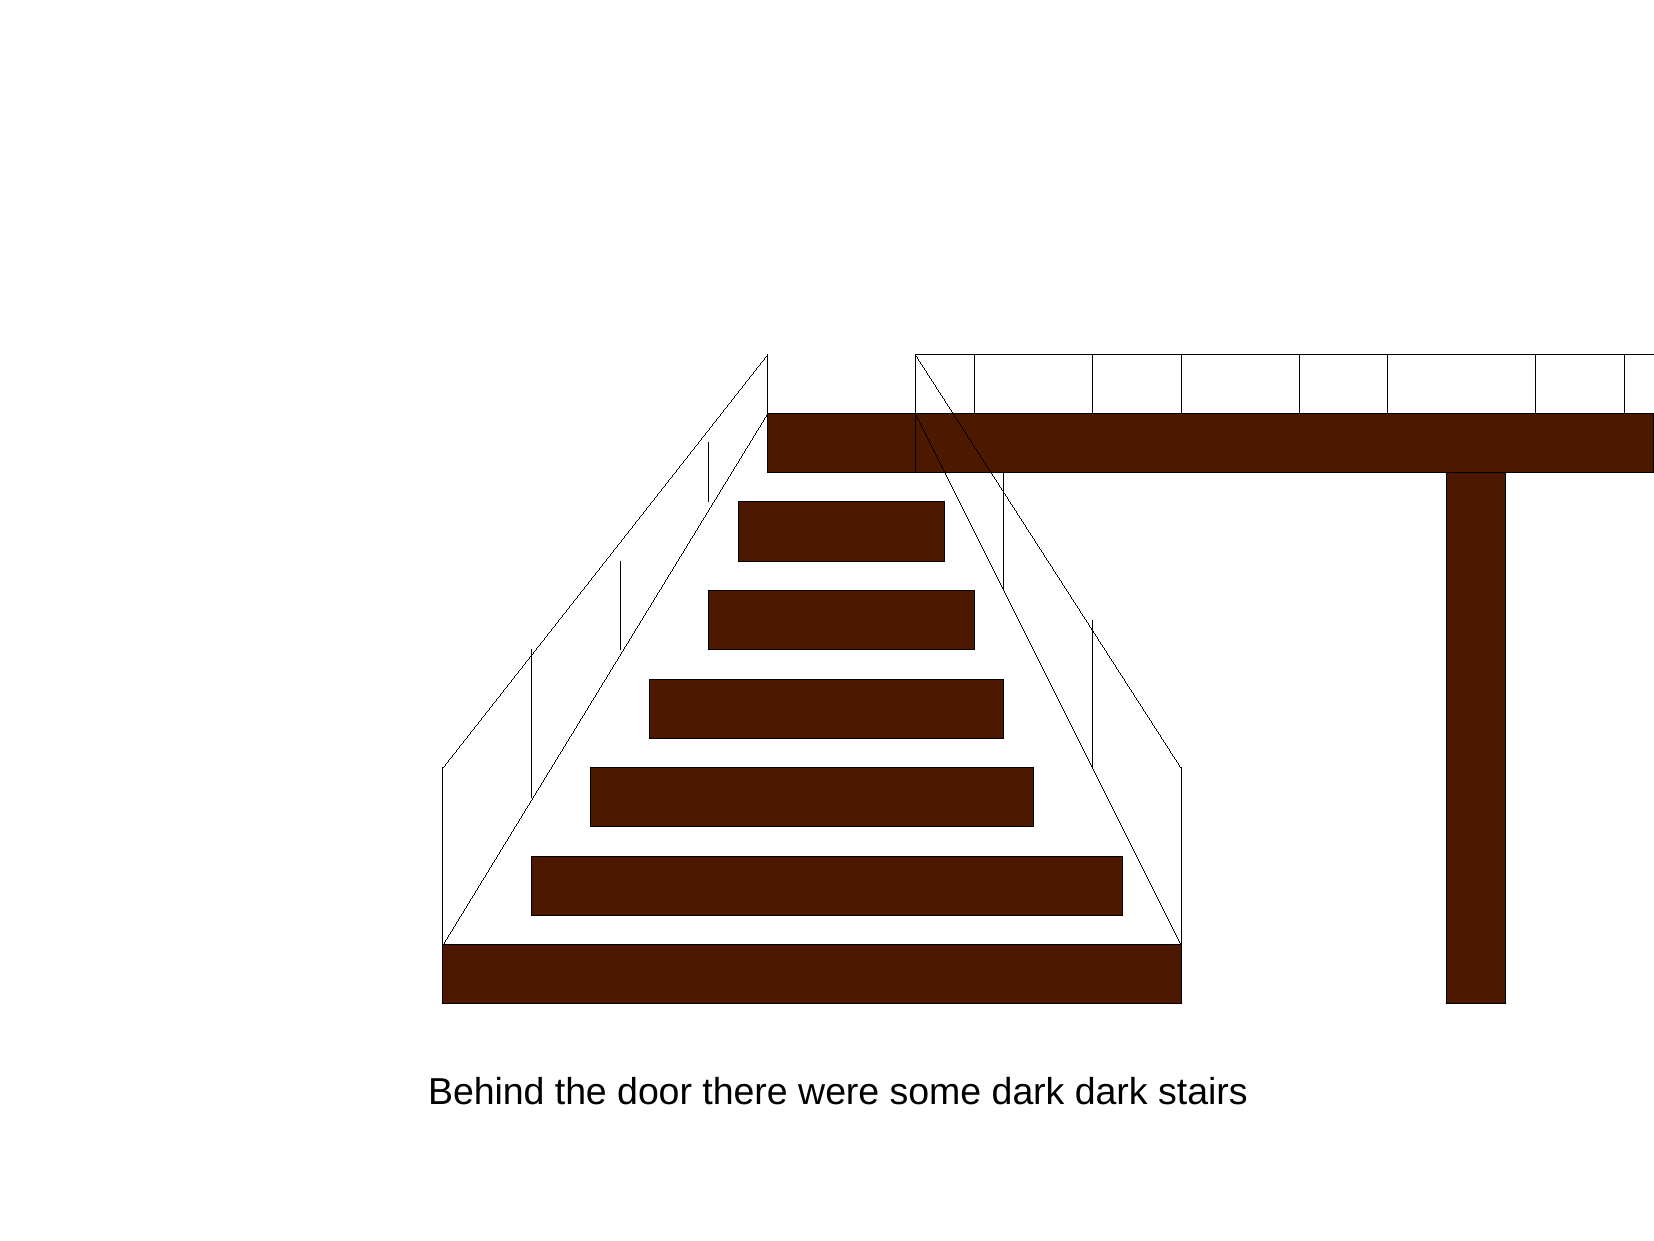

#
Behind the door there were some dark dark stairs